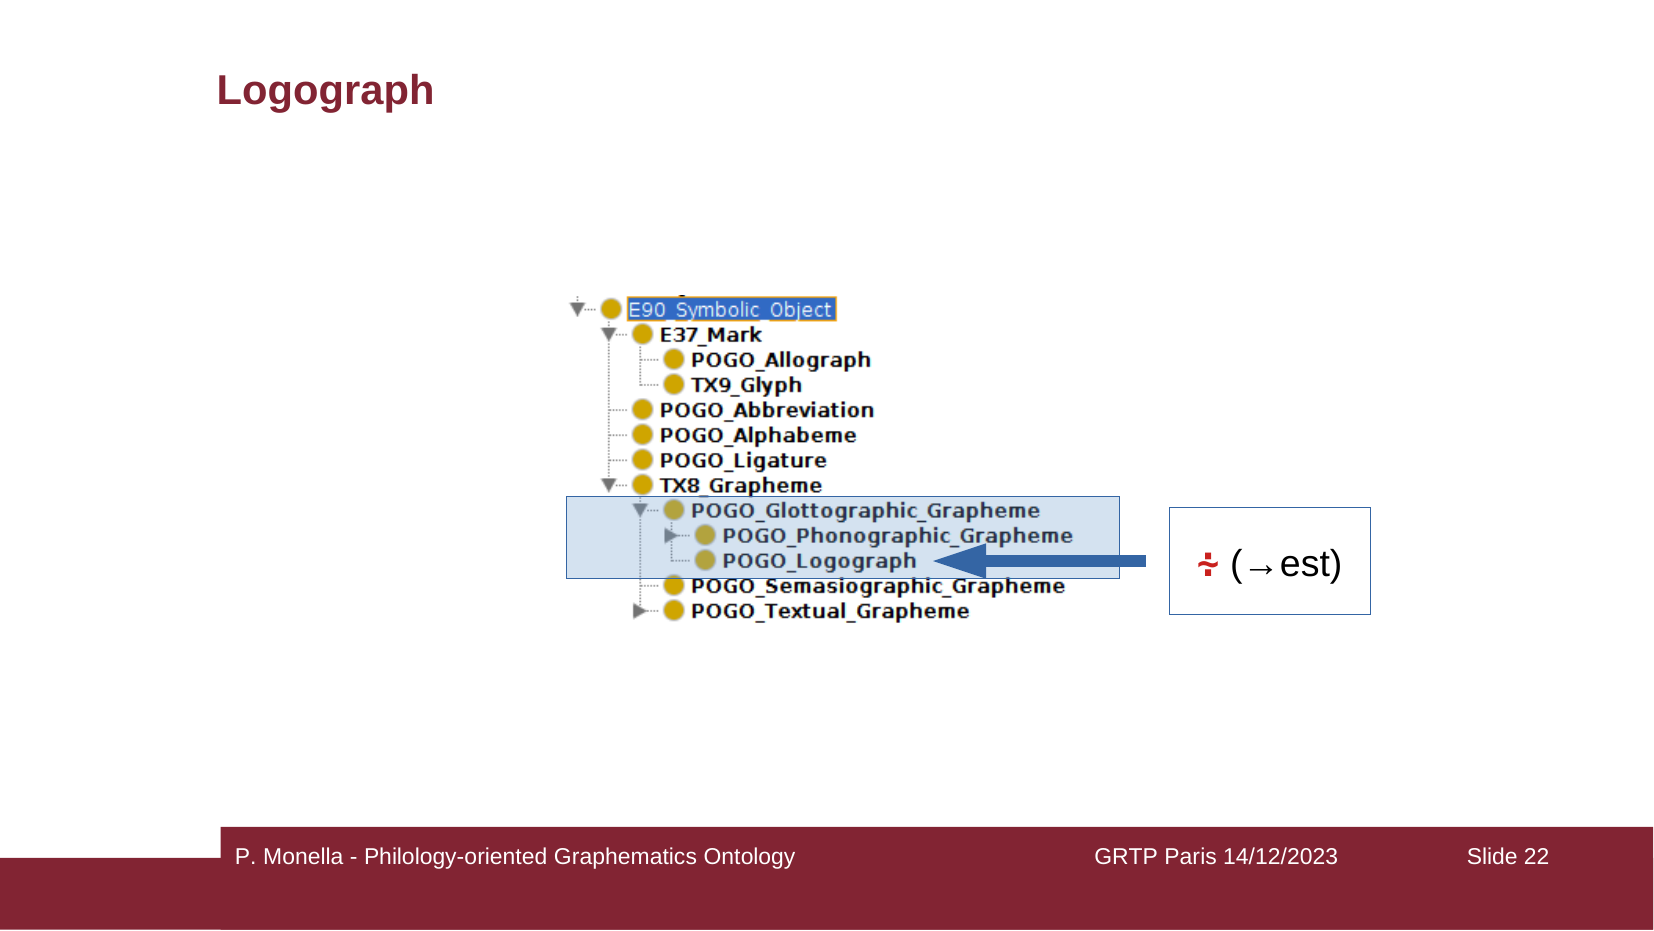

# Logograph
∻ (→est)
P. Monella - Philology-oriented Graphematics Ontology
22